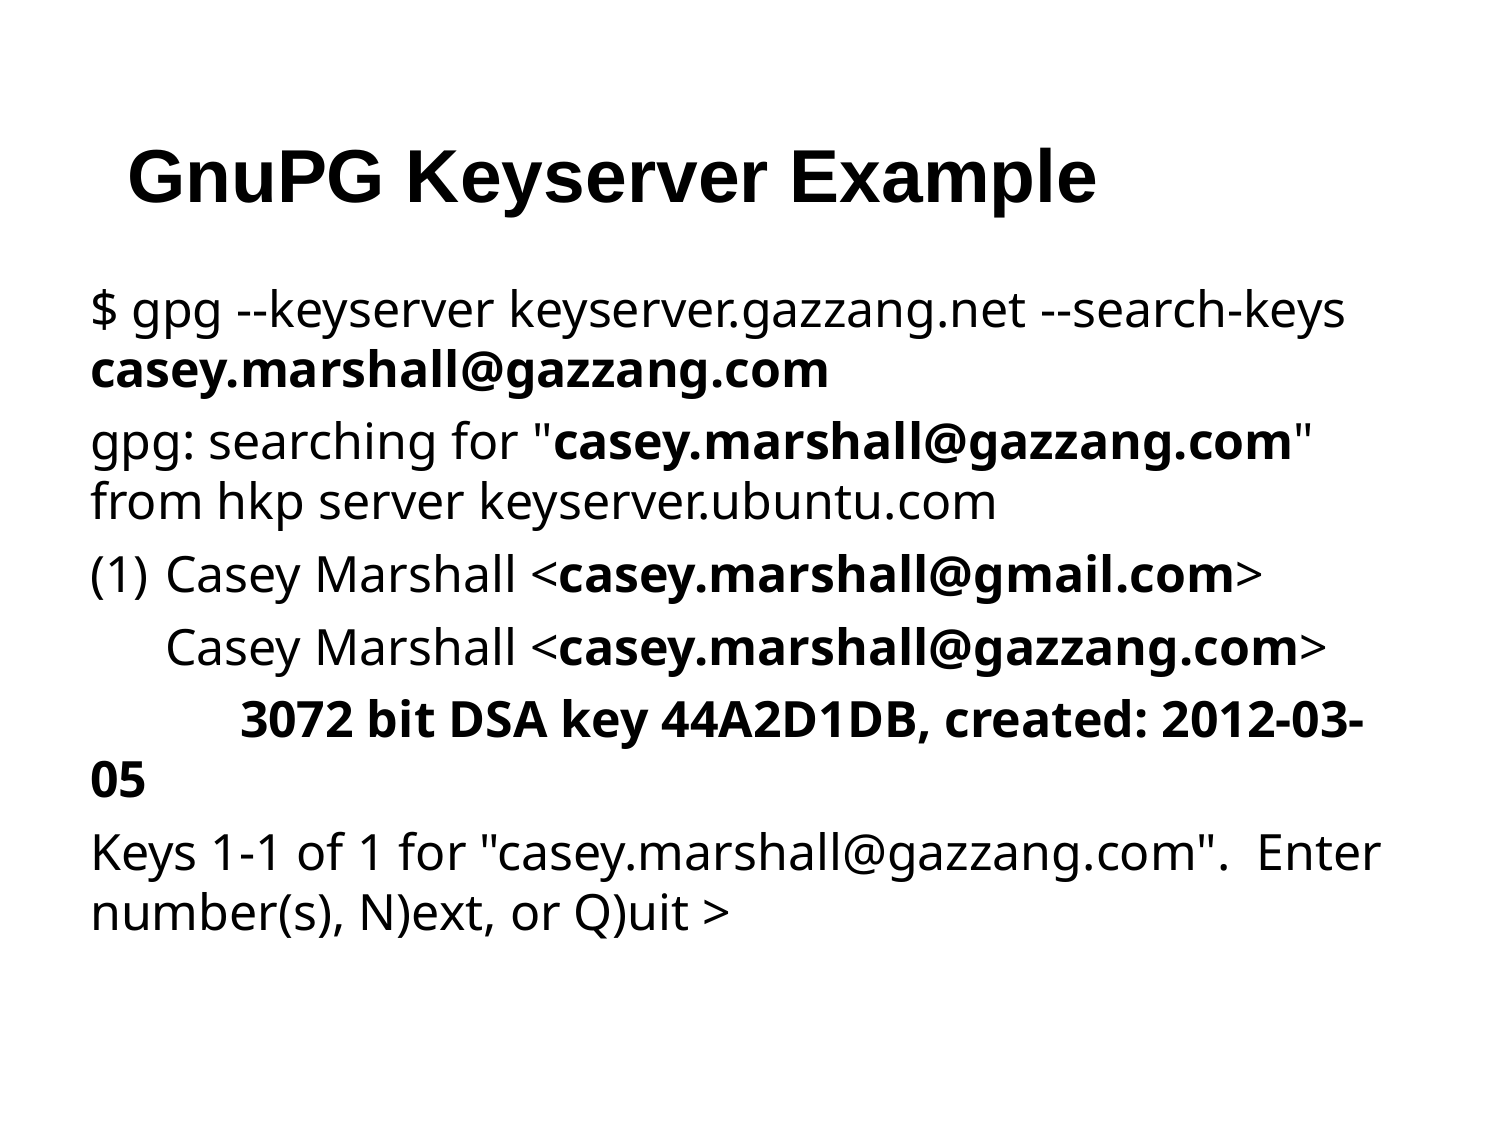

# GnuPG Keyserver Example
$ gpg --keyserver keyserver.gazzang.net --search-keys casey.marshall@gazzang.com
gpg: searching for "casey.marshall@gazzang.com" from hkp server keyserver.ubuntu.com
(1) 	Casey Marshall <casey.marshall@gmail.com>
 	Casey Marshall <casey.marshall@gazzang.com>
 	3072 bit DSA key 44A2D1DB, created: 2012-03-05
Keys 1-1 of 1 for "casey.marshall@gazzang.com". Enter number(s), N)ext, or Q)uit >